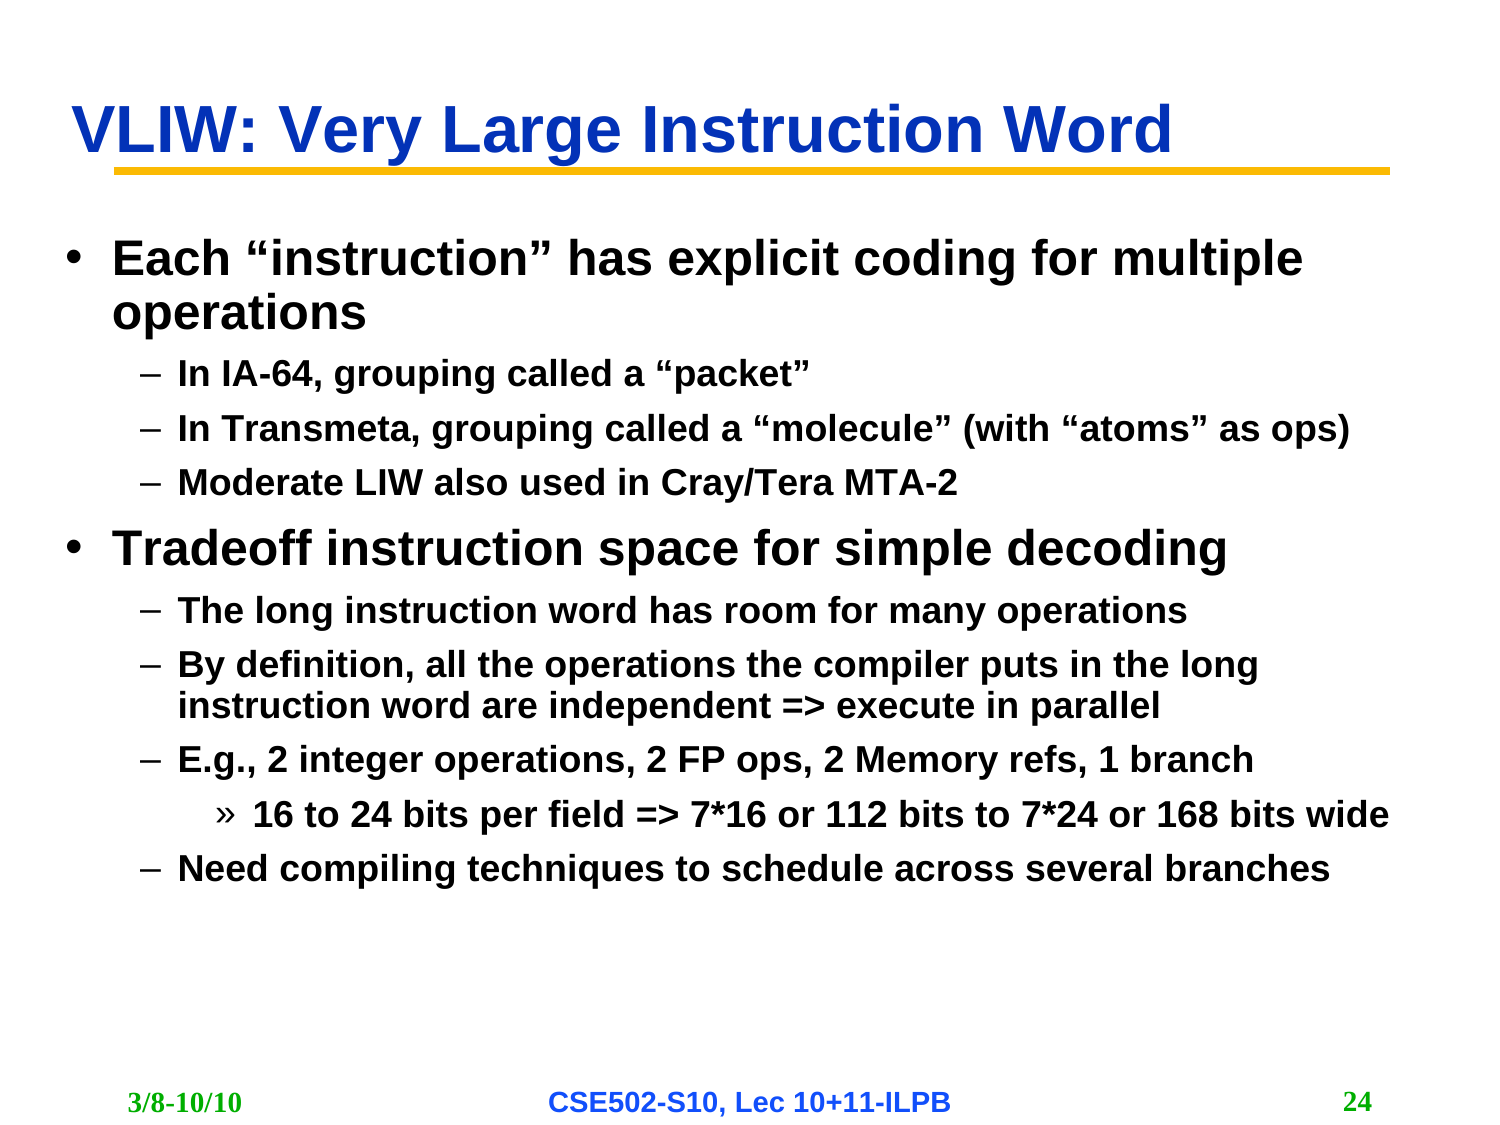

# VLIW: Very Large Instruction Word
Each “instruction” has explicit coding for multiple operations
In IA-64, grouping called a “packet”
In Transmeta, grouping called a “molecule” (with “atoms” as ops)
Moderate LIW also used in Cray/Tera MTA-2
Tradeoff instruction space for simple decoding
The long instruction word has room for many operations
By definition, all the operations the compiler puts in the long instruction word are independent => execute in parallel
E.g., 2 integer operations, 2 FP ops, 2 Memory refs, 1 branch
16 to 24 bits per field => 7*16 or 112 bits to 7*24 or 168 bits wide
Need compiling techniques to schedule across several branches
3/8-10/10
CSE502-S10, Lec 10+11-ILPB